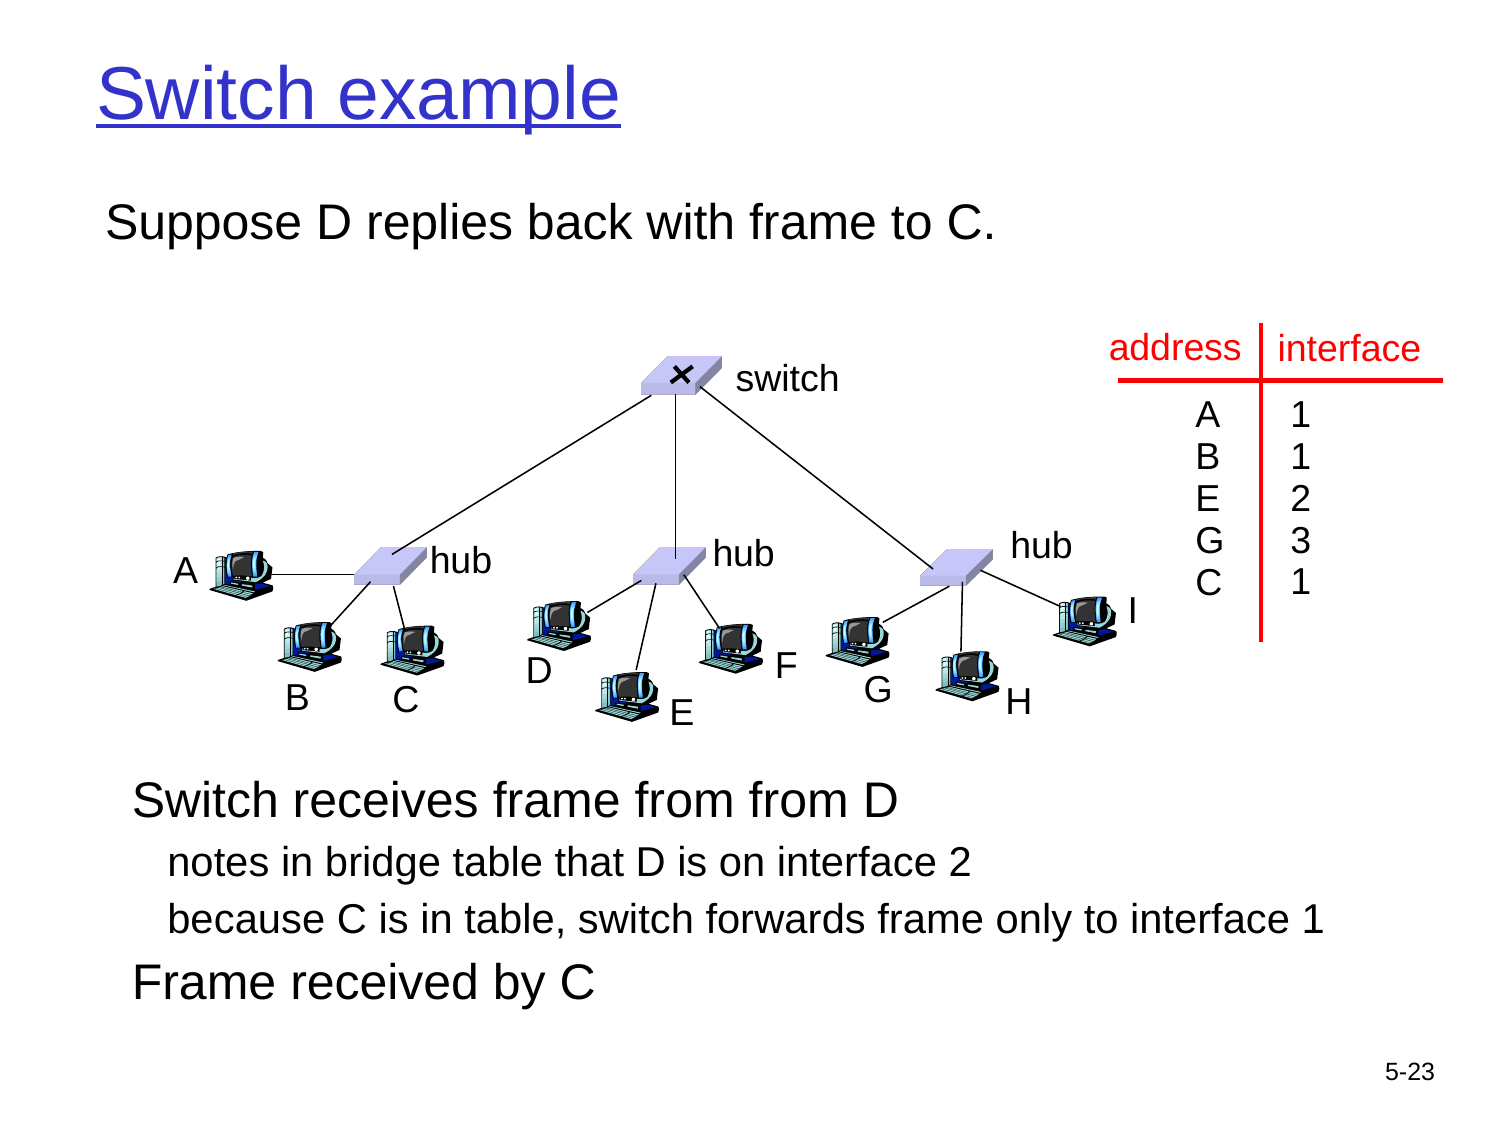

# Switch example
Suppose D replies back with frame to C.
address
interface
switch
1
1
2
3
1
A
B
E
G
C
hub
hub
hub
A
I
F
D
G
B
C
H
E
Switch receives frame from from D
notes in bridge table that D is on interface 2
because C is in table, switch forwards frame only to interface 1
Frame received by C
23